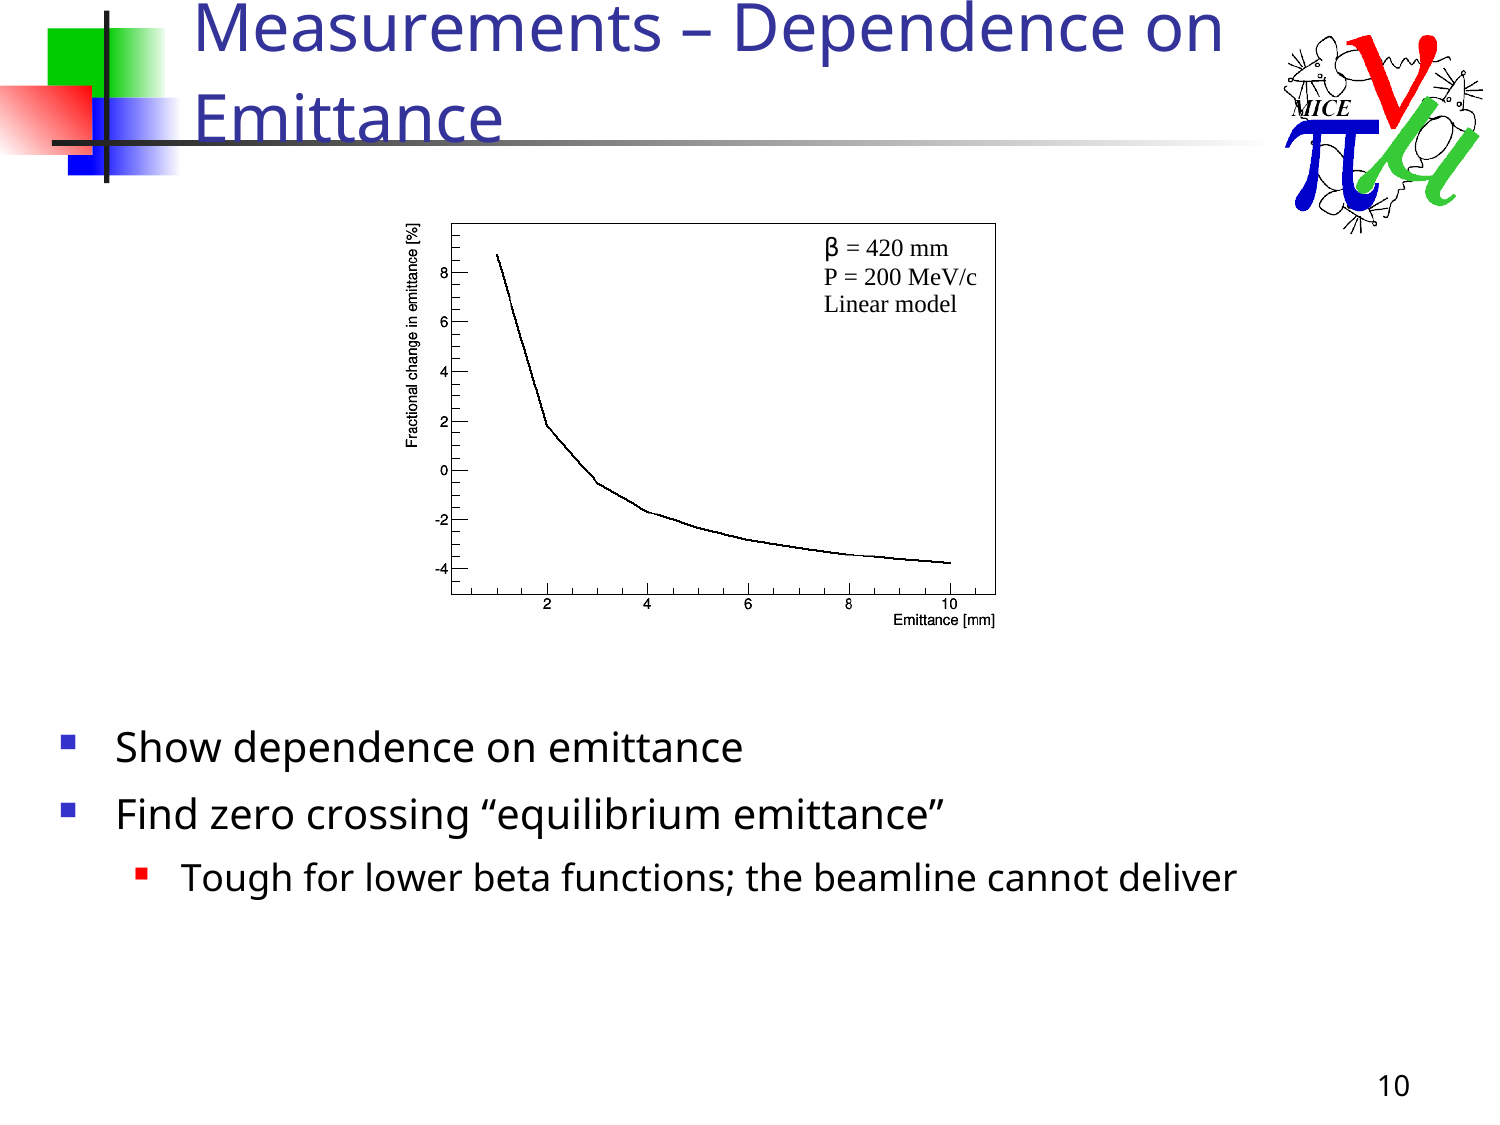

# Measurements – Dependence on Emittance
β = 420 mm
P = 200 MeV/c
Linear model
Show dependence on emittance
Find zero crossing “equilibrium emittance”
Tough for lower beta functions; the beamline cannot deliver
10